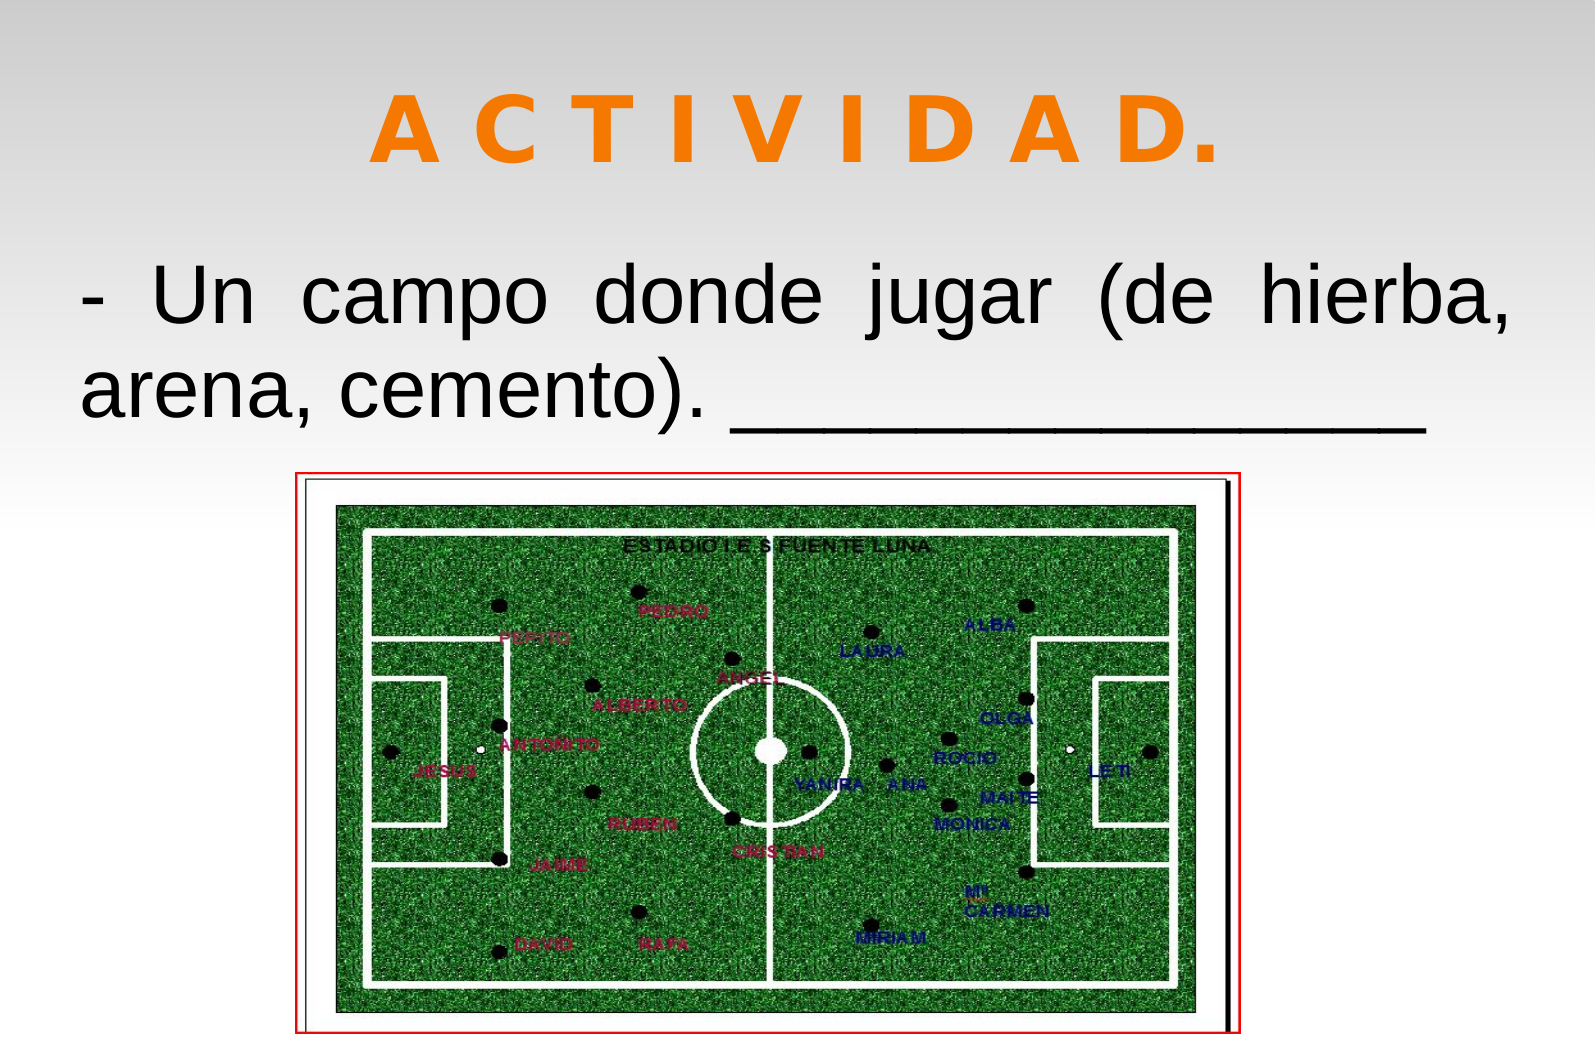

# A C T I V I D A D.
- Un campo donde jugar (de hierba, arena, cemento). _______________